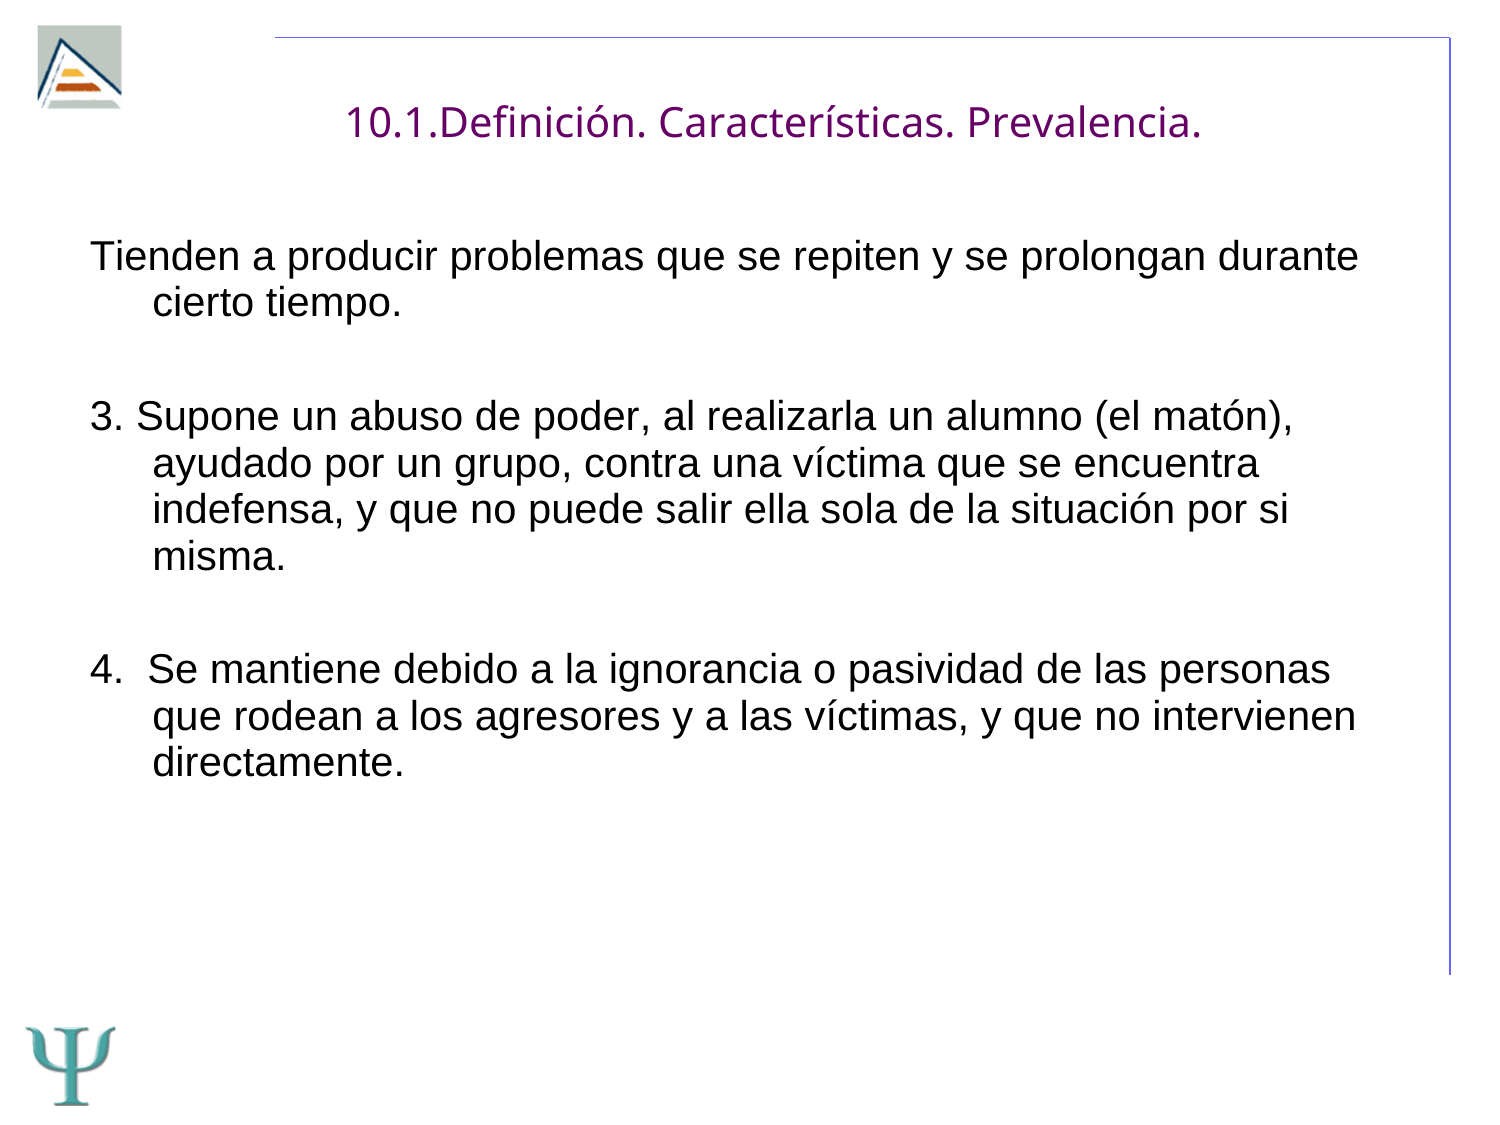

# 10.1.Definición. Características. Prevalencia.
Tienden a producir problemas que se repiten y se prolongan durante cierto tiempo.
3. Supone un abuso de poder, al realizarla un alumno (el matón), ayudado por un grupo, contra una víctima que se encuentra indefensa, y que no puede salir ella sola de la situación por si misma.
4. Se mantiene debido a la ignorancia o pasividad de las personas que rodean a los agresores y a las víctimas, y que no intervienen directamente.